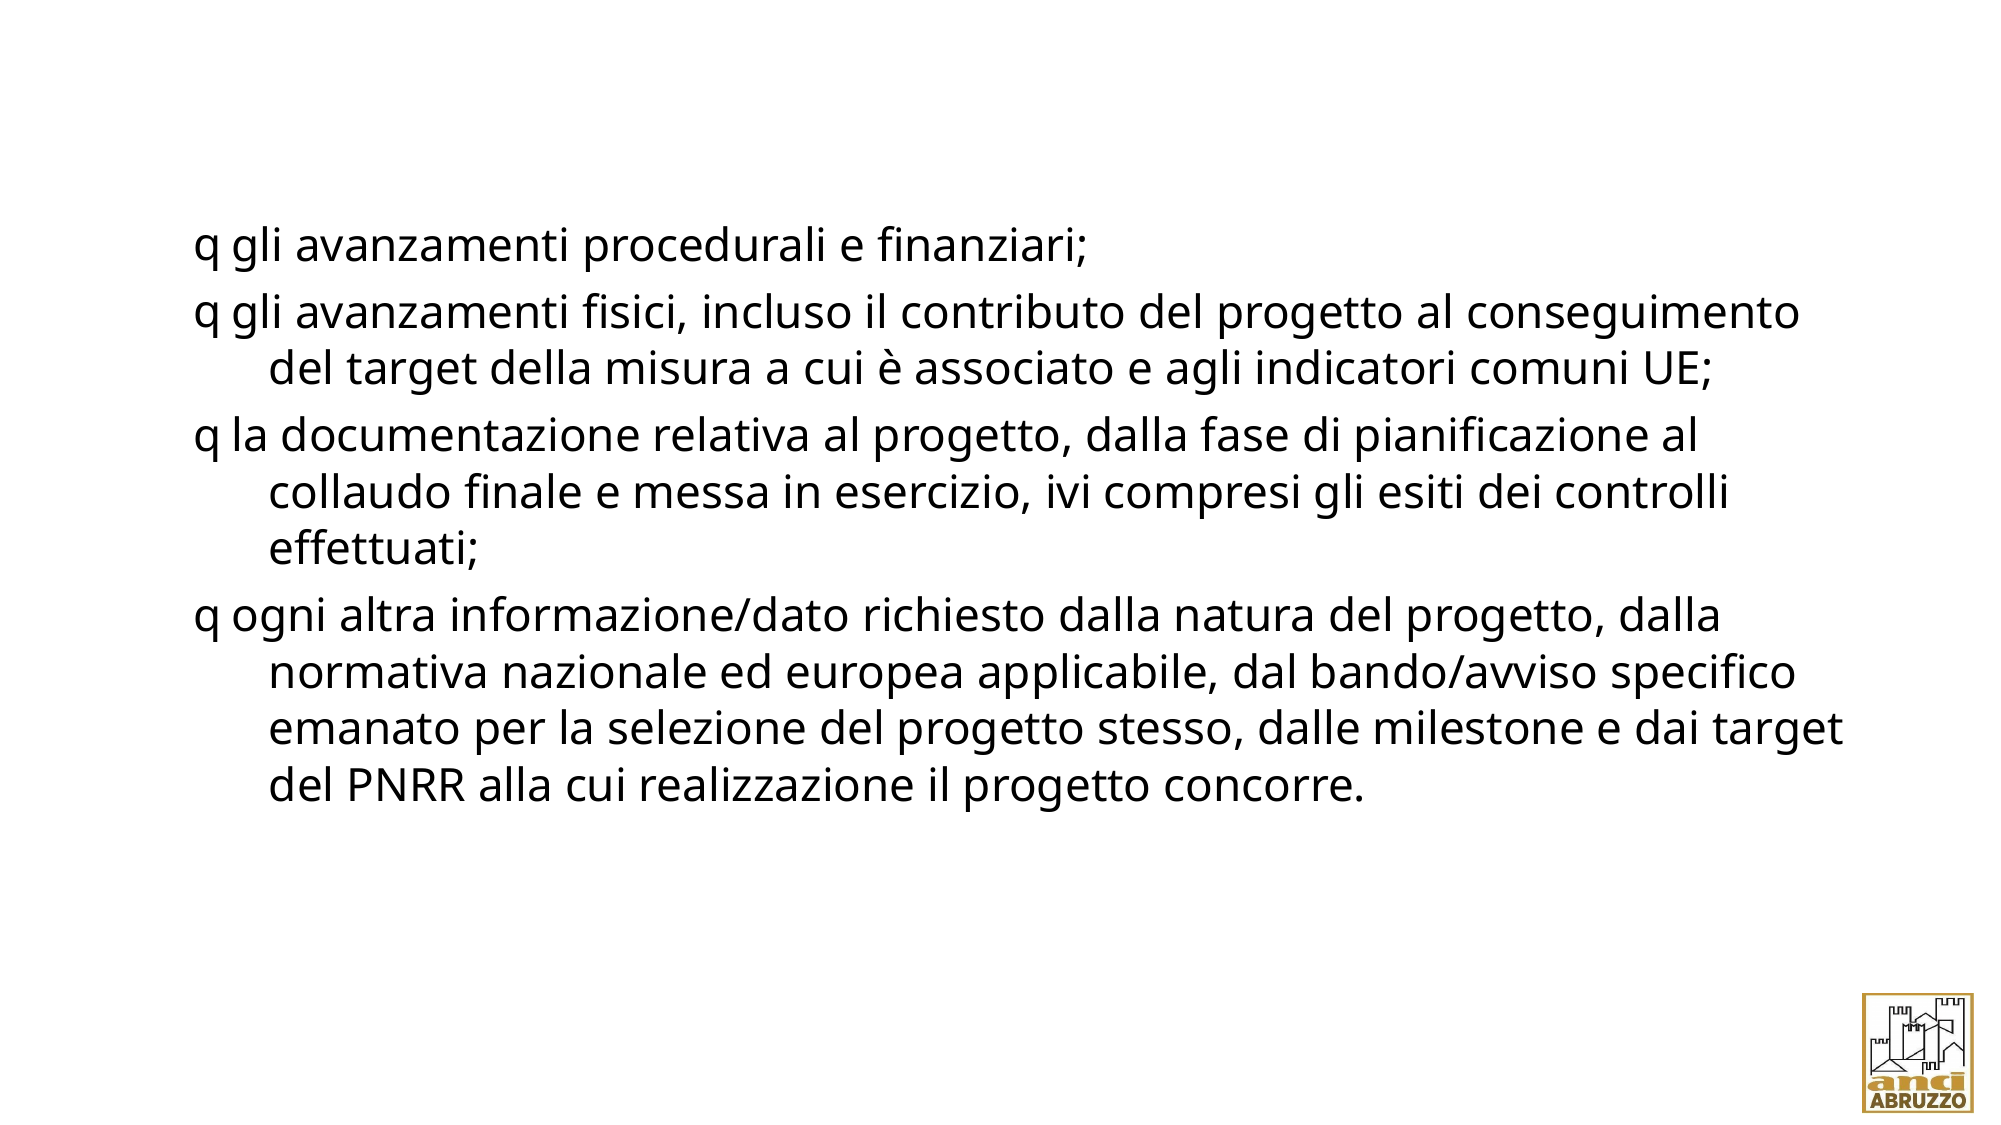

# gli avanzamenti procedurali e finanziari;
gli avanzamenti fisici, incluso il contributo del progetto al conseguimento del target della misura a cui è associato e agli indicatori comuni UE;
la documentazione relativa al progetto, dalla fase di pianificazione al collaudo finale e messa in esercizio, ivi compresi gli esiti dei controlli effettuati;
ogni altra informazione/dato richiesto dalla natura del progetto, dalla normativa nazionale ed europea applicabile, dal bando/avviso specifico emanato per la selezione del progetto stesso, dalle milestone e dai target del PNRR alla cui realizzazione il progetto concorre.